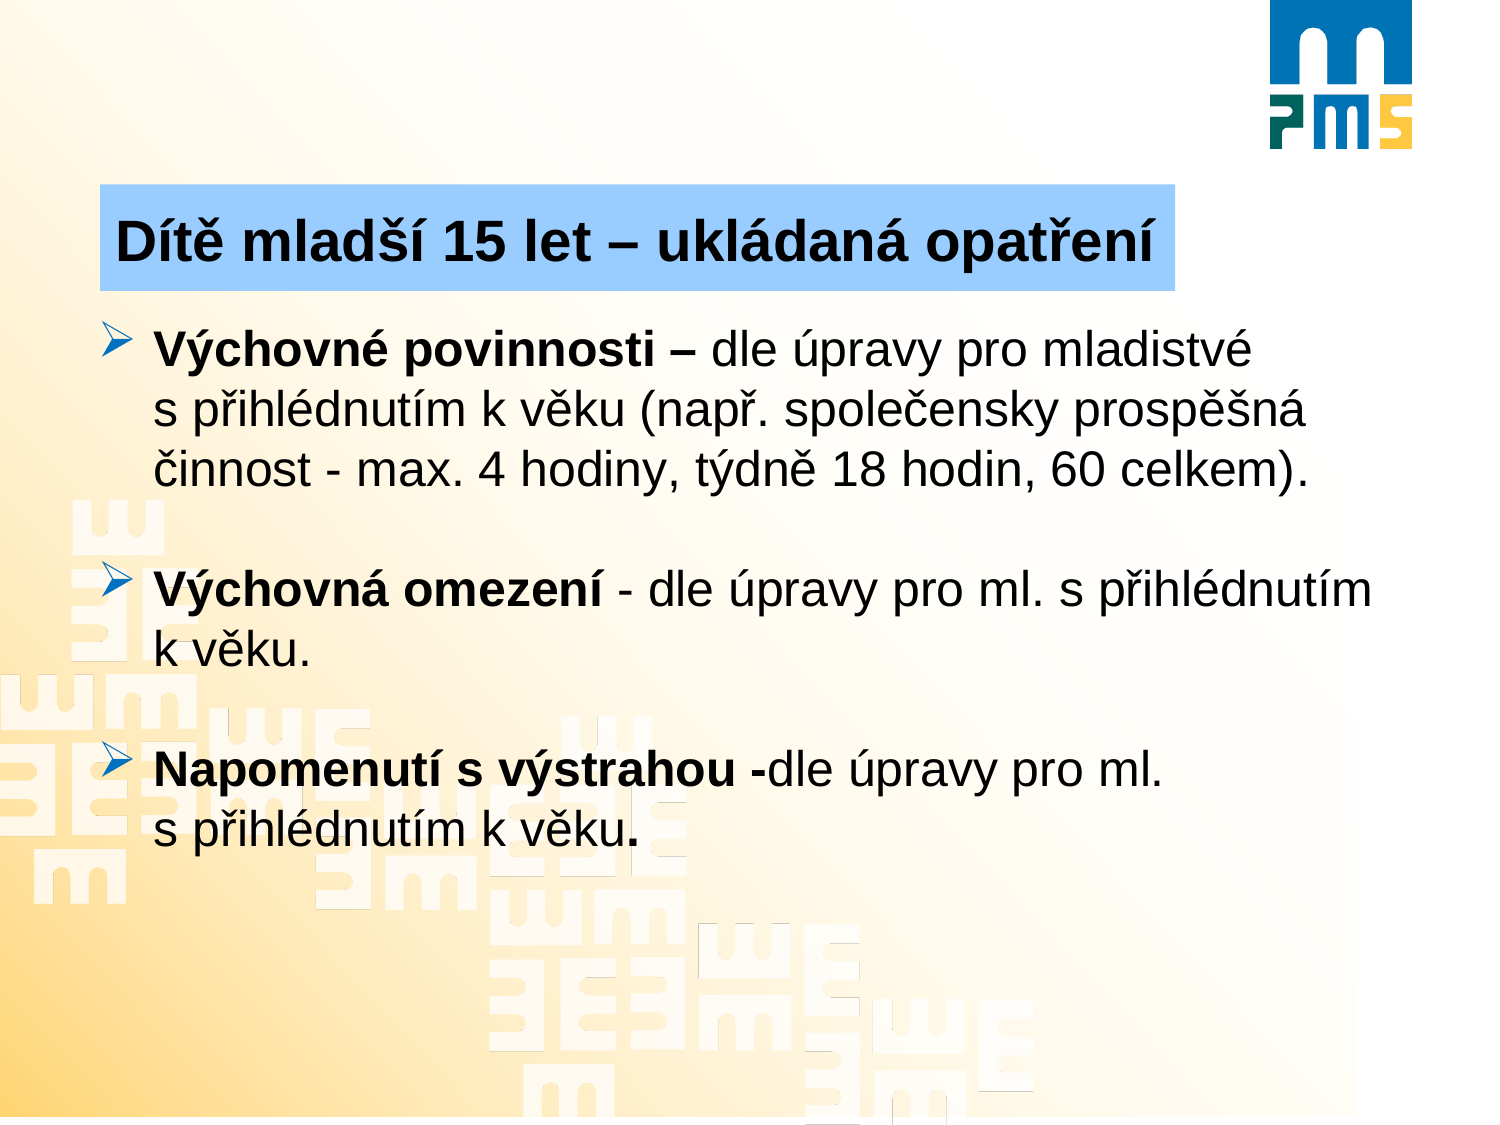

# Dítě mladší 15 let – ukládaná opatření
Výchovné povinnosti – dle úpravy pro mladistvé s přihlédnutím k věku (např. společensky prospěšná činnost - max. 4 hodiny, týdně 18 hodin, 60 celkem).
Výchovná omezení - dle úpravy pro ml. s přihlédnutím k věku.
Napomenutí s výstrahou -dle úpravy pro ml. s přihlédnutím k věku.